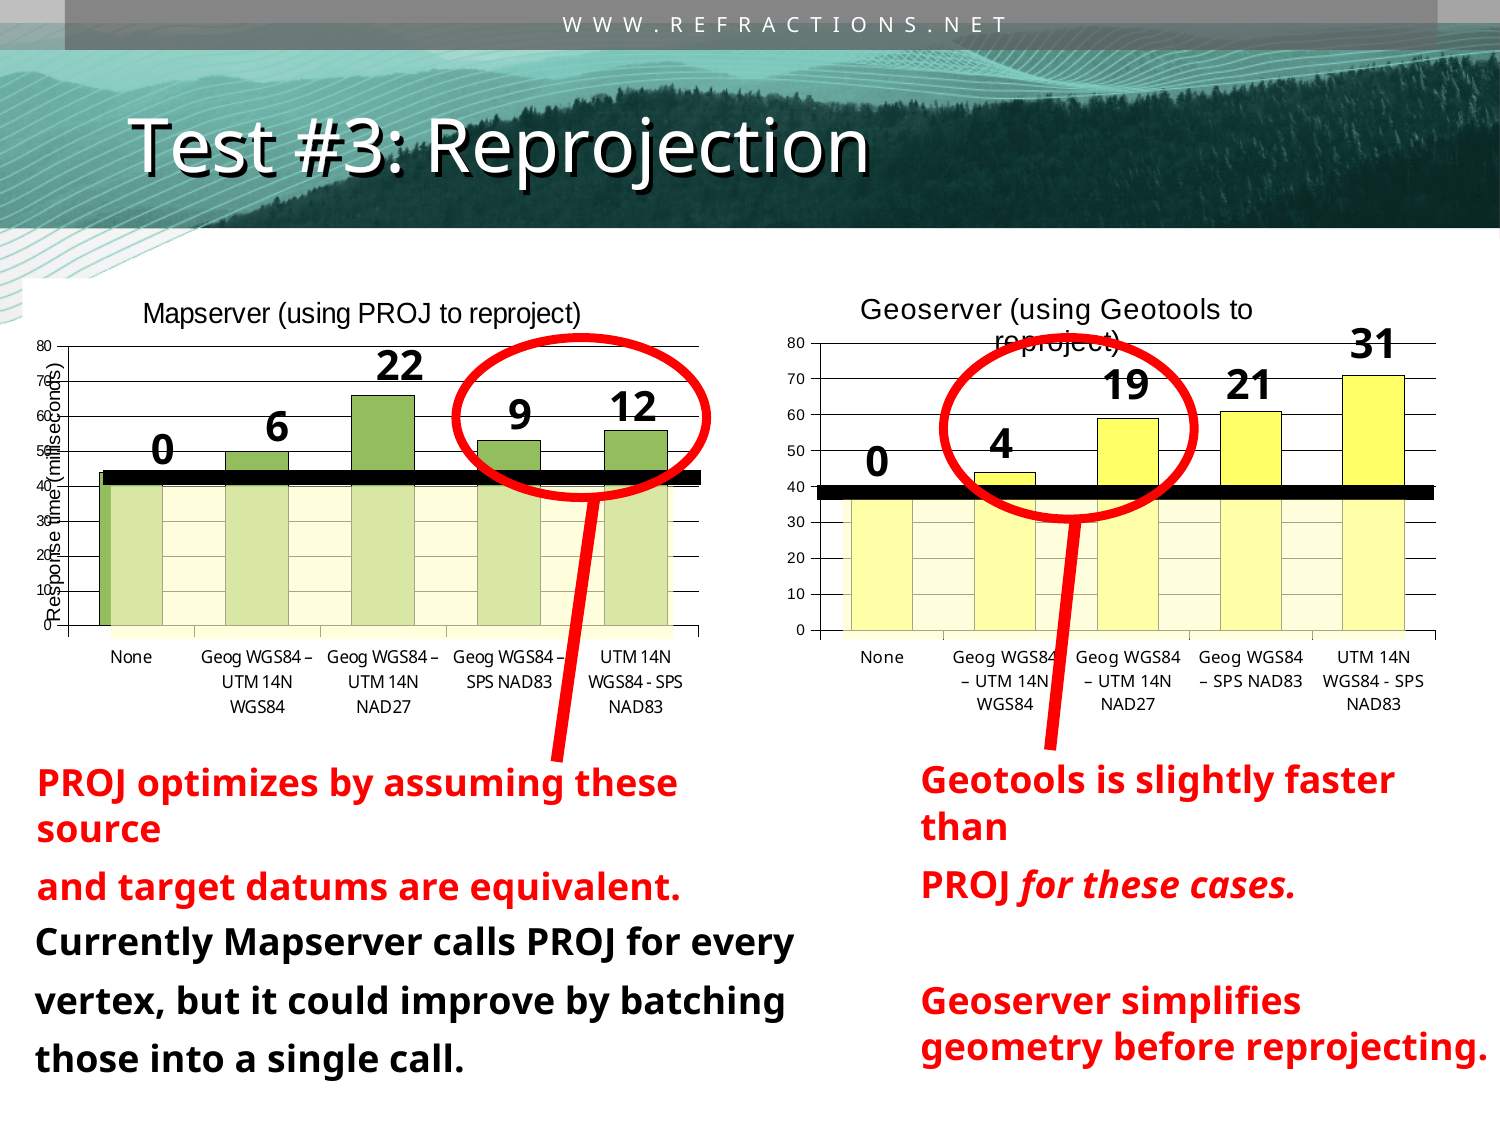

# Test #3: Reprojection
### Chart: Geoserver (using Geotools to reproject)
| Category | Geoserver |
|---|---|
| None | 40.0 |
| Geog WGS84 – UTM 14N WGS84 | 44.0 |
| Geog WGS84 – UTM 14N NAD27 | 59.0 |
| Geog WGS84 – SPS NAD83 | 61.0 |
| UTM 14N WGS84 - SPS NAD83 | 71.0 |
### Chart: Mapserver (using PROJ to reproject)
| Category | Mapserver |
|---|---|
| None | 44.0 |
| Geog WGS84 – UTM 14N WGS84 | 50.0 |
| Geog WGS84 – UTM 14N NAD27 | 66.0 |
| Geog WGS84 – SPS NAD83 | 53.0 |
| UTM 14N WGS84 - SPS NAD83 | 56.0 |31
22
19
21
12
9
6
4
0
0
Geotools is slightly faster than
PROJ for these cases.
Geoserver simplifies geometry before reprojecting.
PROJ optimizes by assuming these source
and target datums are equivalent.
Currently Mapserver calls PROJ for every
vertex, but it could improve by batching
those into a single call.